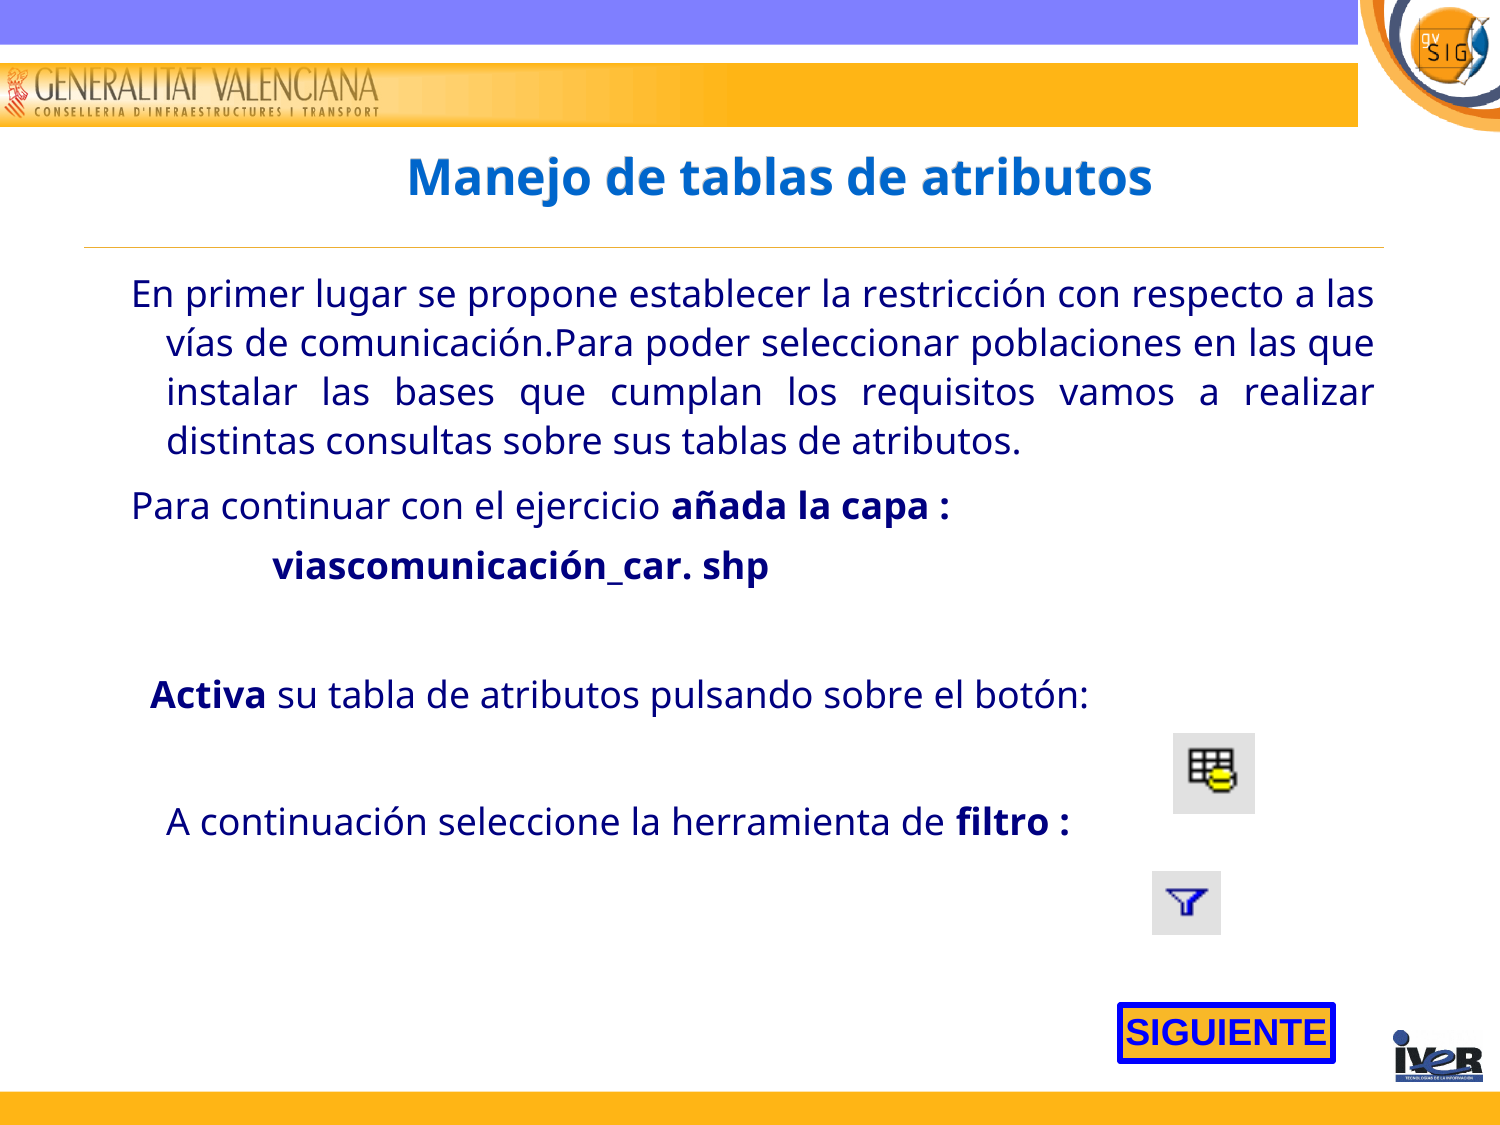

# Manejo de tablas de atributos
En primer lugar se propone establecer la restricción con respecto a las vías de comunicación.Para poder seleccionar poblaciones en las que instalar las bases que cumplan los requisitos vamos a realizar distintas consultas sobre sus tablas de atributos.
Para continuar con el ejercicio añada la capa :
viascomunicación_car. shp
 Activa su tabla de atributos pulsando sobre el botón:
A continuación seleccione la herramienta de filtro :
SIGUIENTE